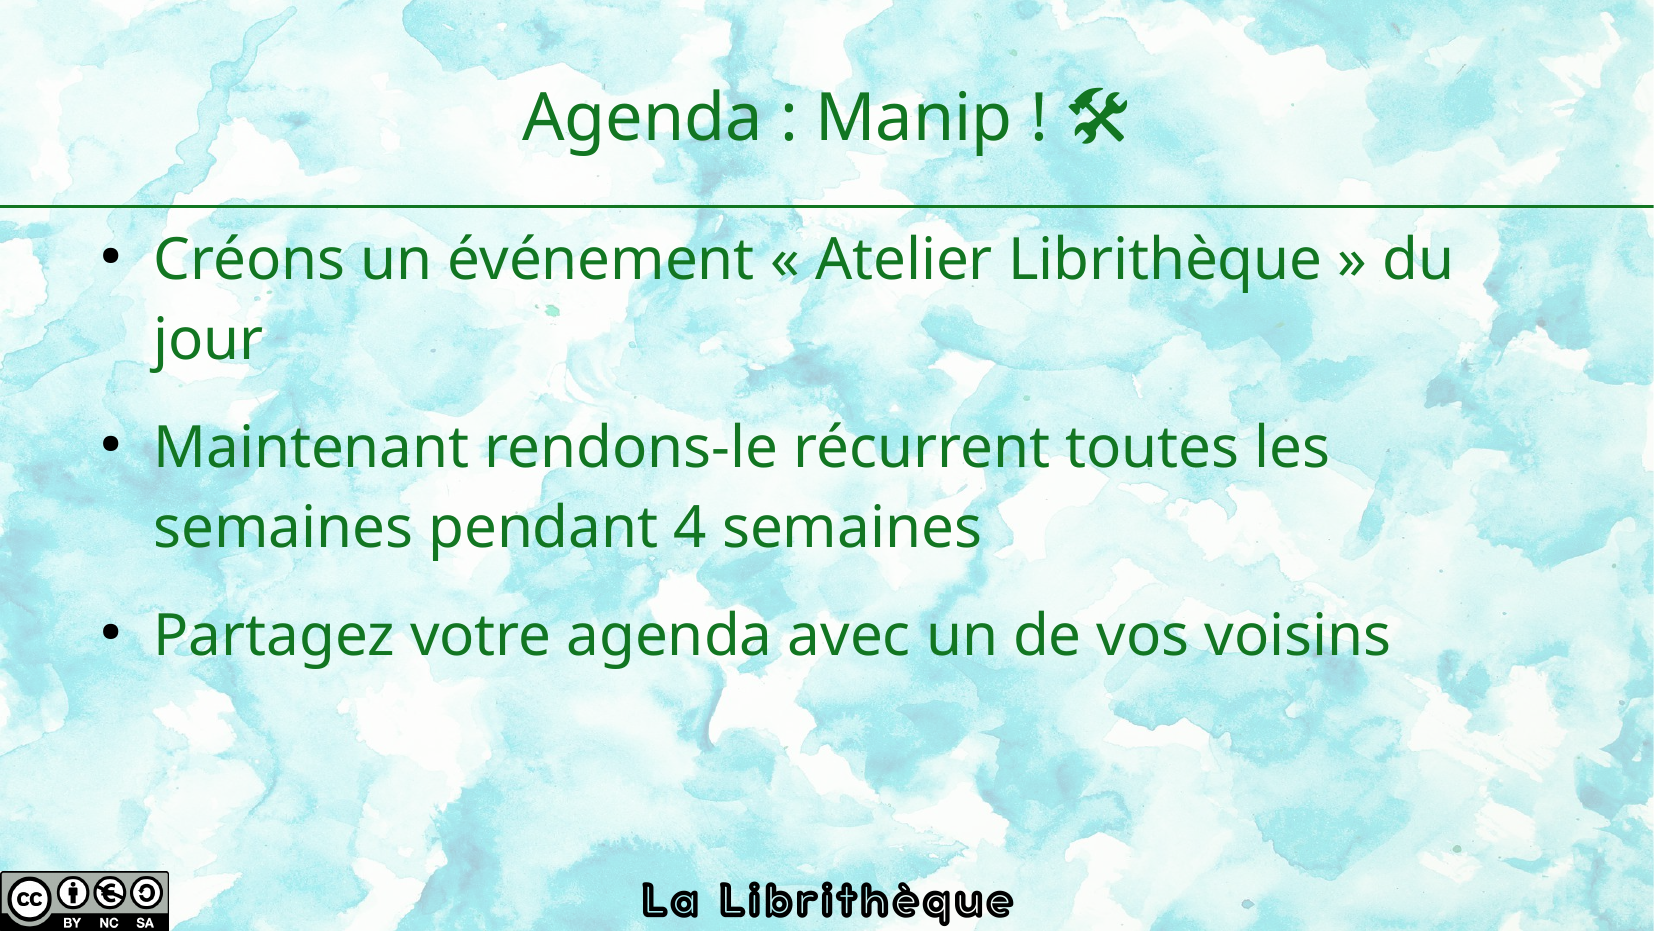

# Agenda : Manip ! 🛠
Créons un événement « Atelier Librithèque » du jour
Maintenant rendons-le récurrent toutes les semaines pendant 4 semaines
Partagez votre agenda avec un de vos voisins